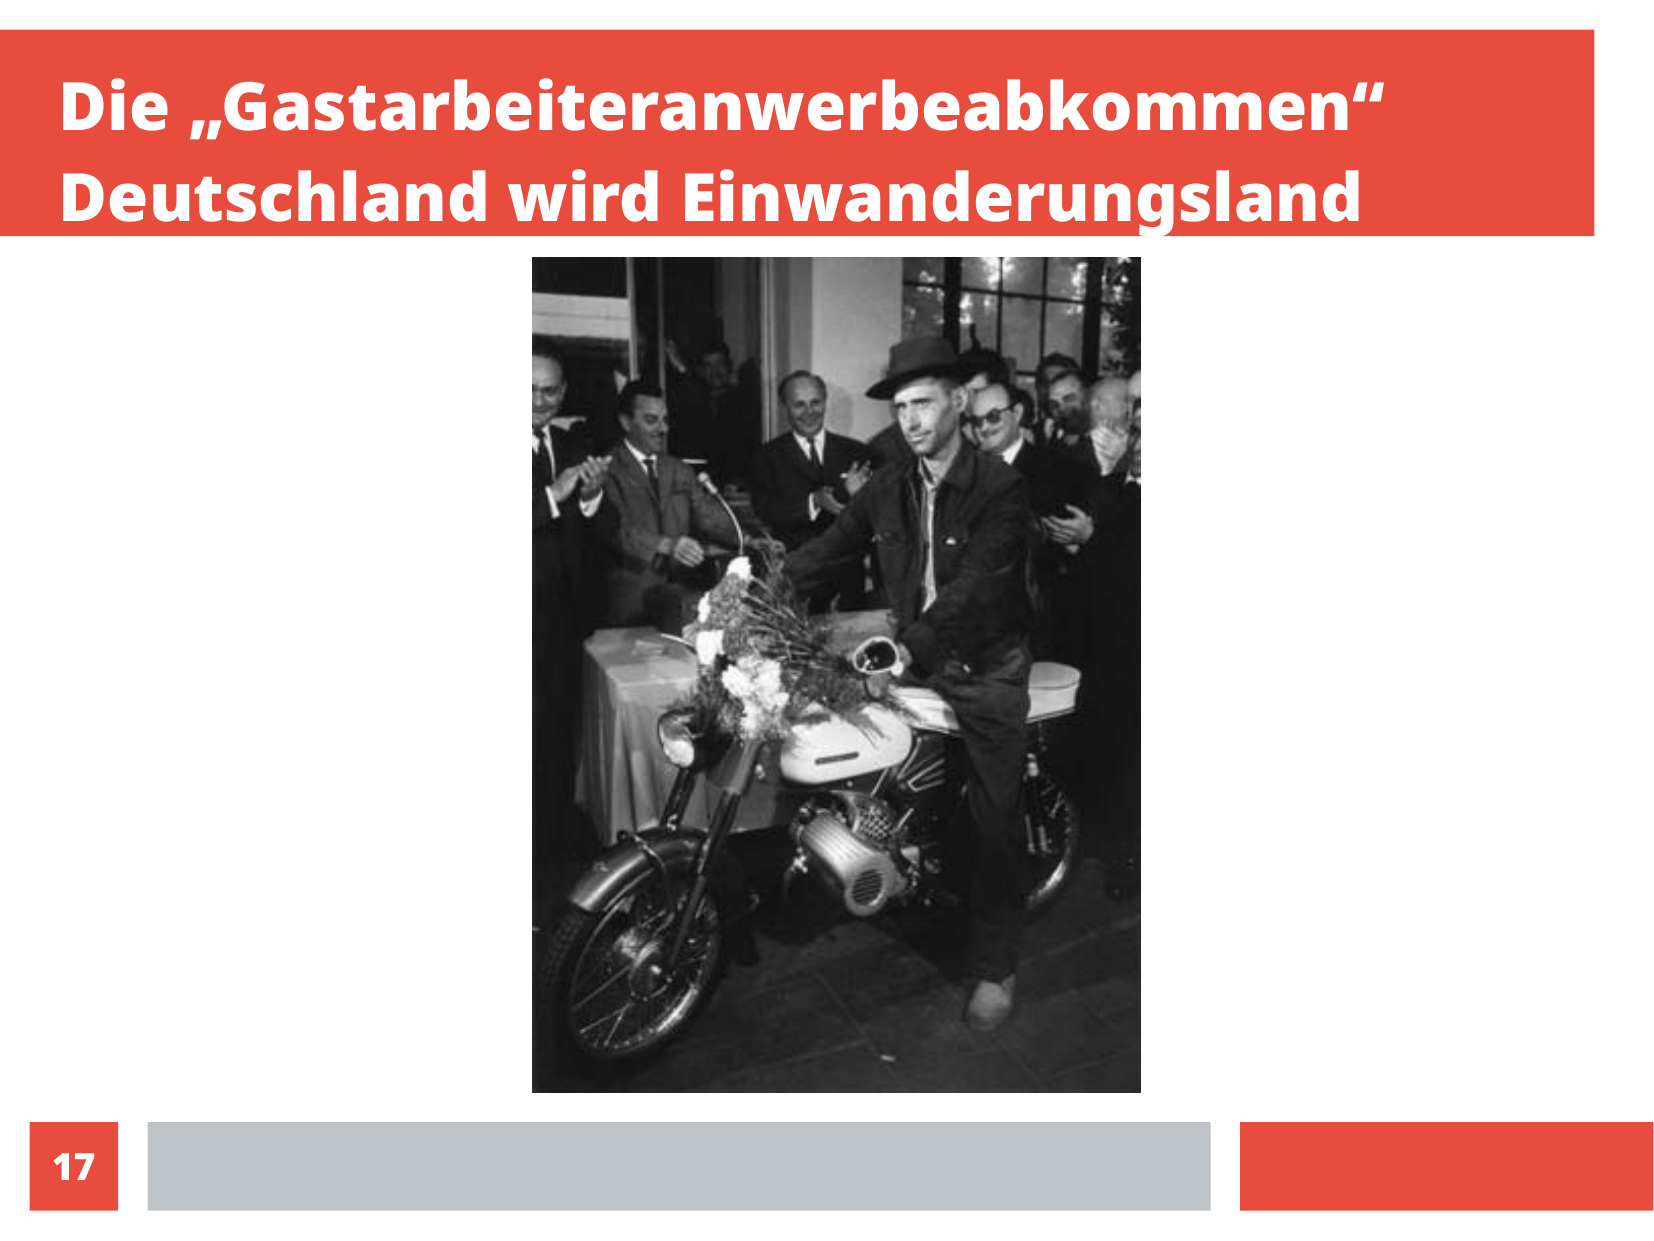

# Die „Gastarbeiteranwerbeabkommen“ Deutschland wird Einwanderungsland
17